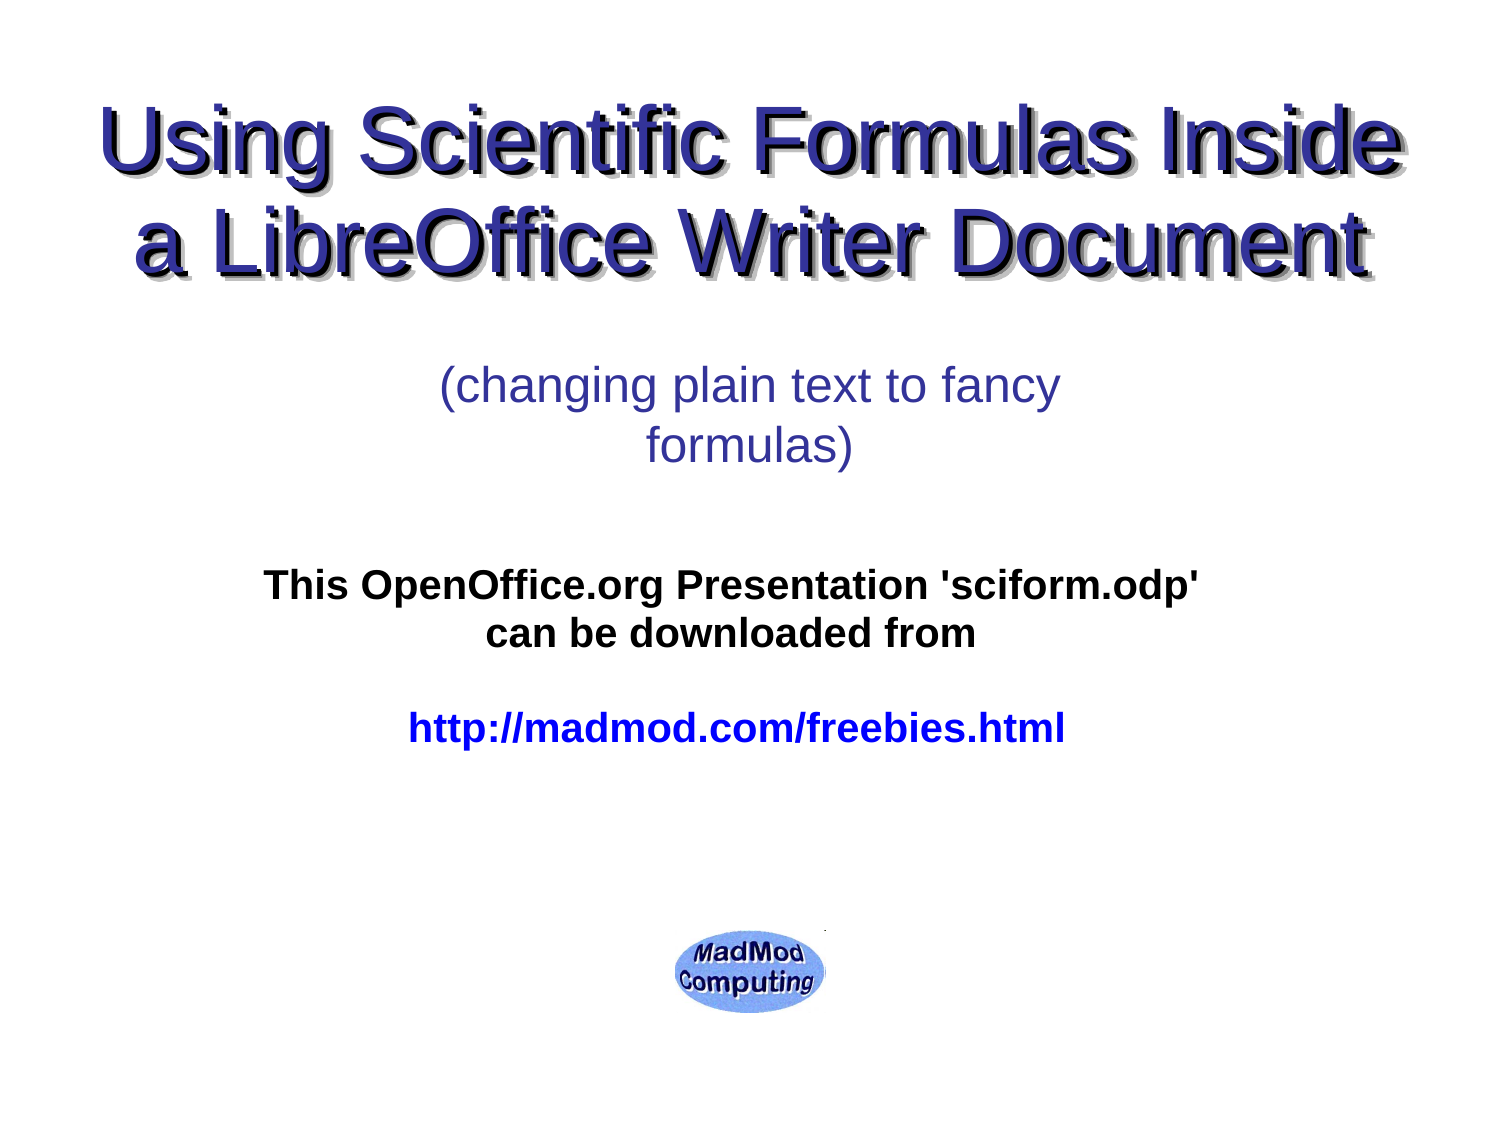

Using Scientific Formulas Inside a LibreOffice Writer Document
(changing plain text to fancy formulas)
# This OpenOffice.org Presentation 'sciform.odp'
can be downloaded from
 http://madmod.com/freebies.html